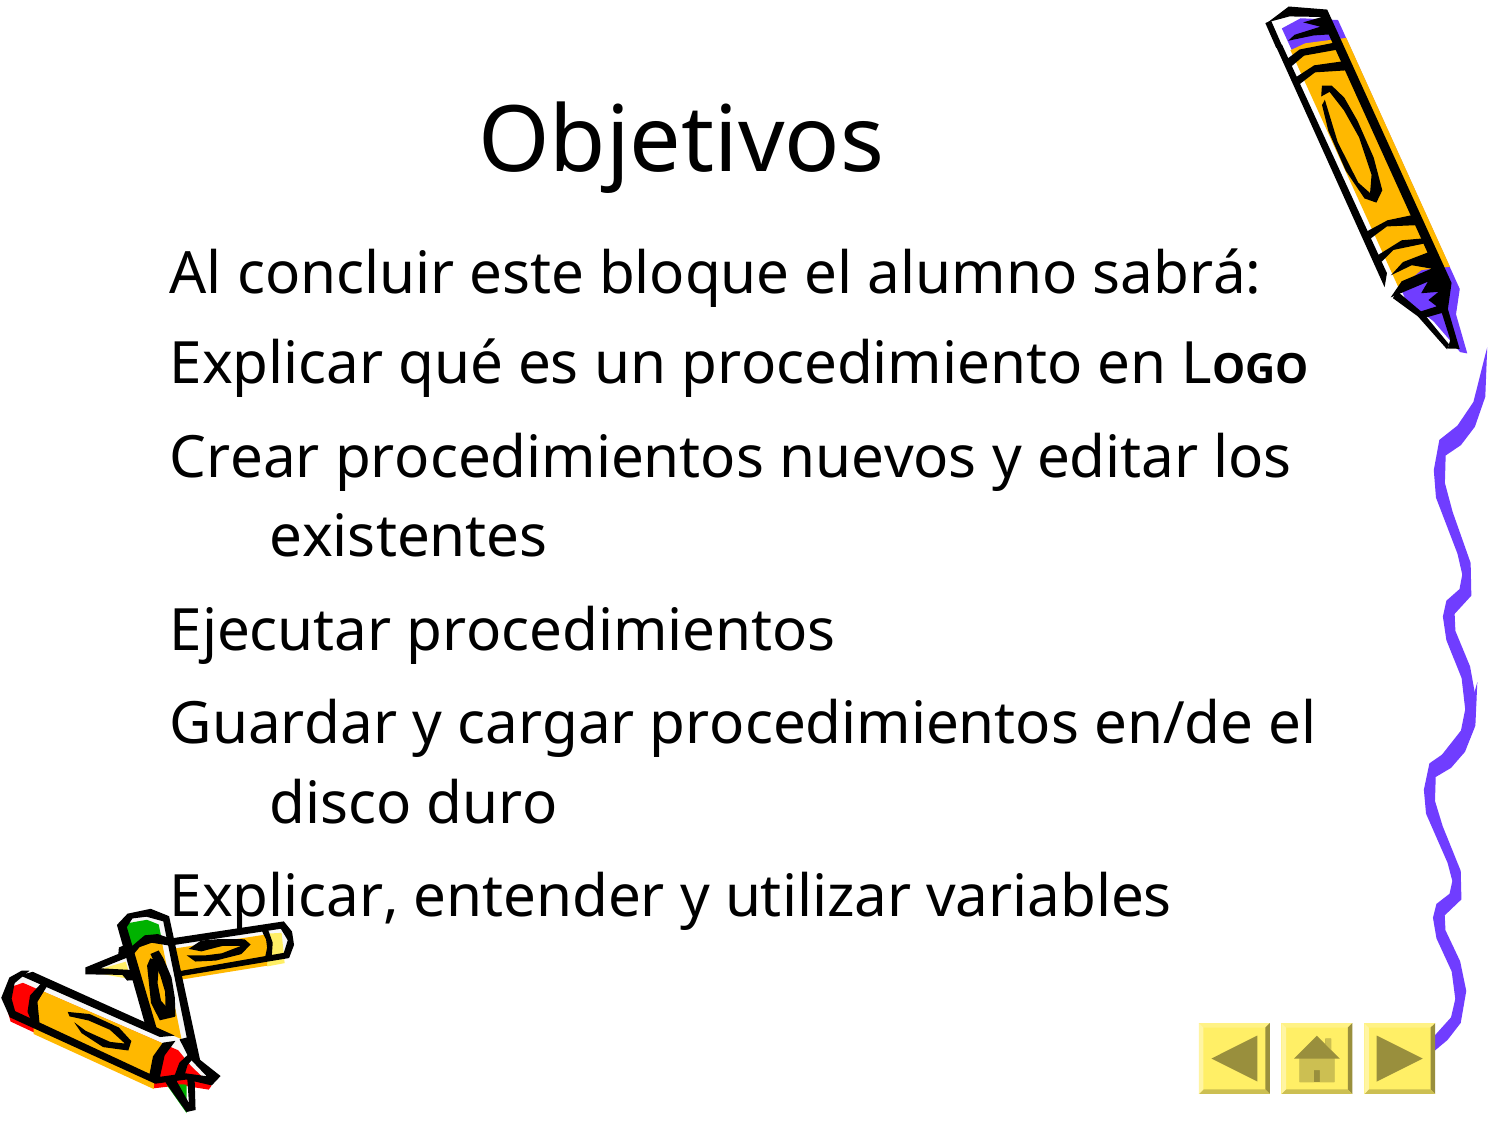

# Objetivos
Al concluir este bloque el alumno sabrá:
Explicar qué es un procedimiento en LOGO
Crear procedimientos nuevos y editar los existentes
Ejecutar procedimientos
Guardar y cargar procedimientos en/de el disco duro
Explicar, entender y utilizar variables